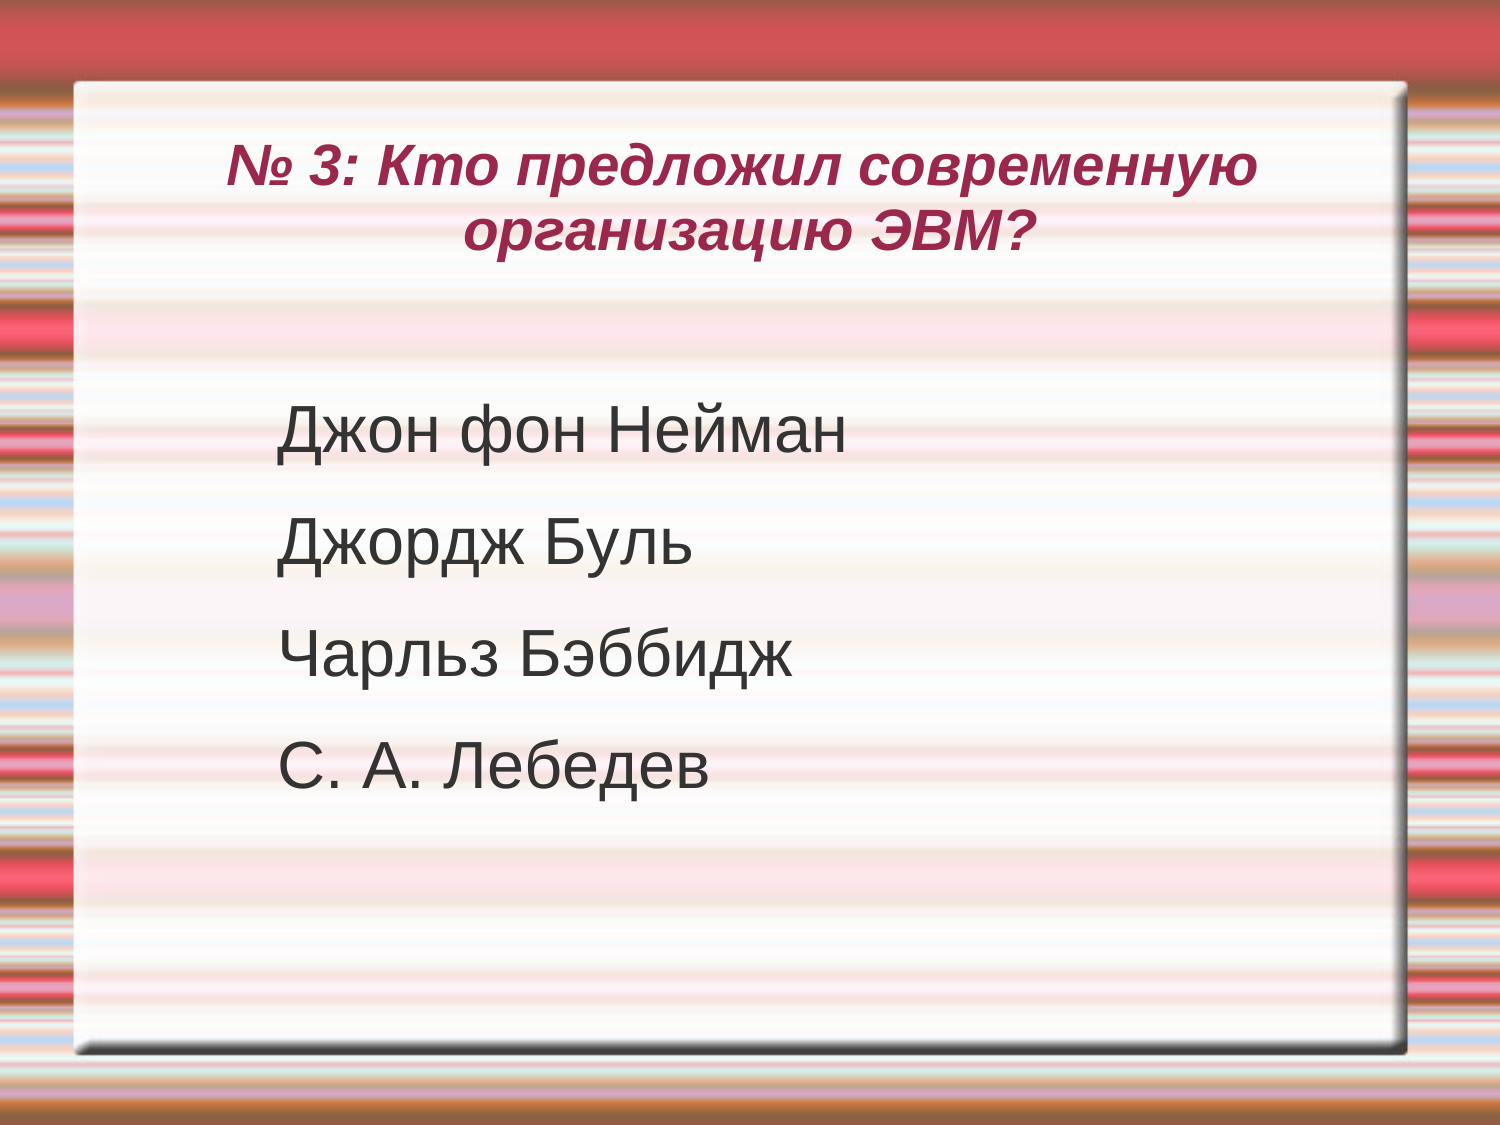

# № 3: Кто предложил современную организацию ЭВМ?
Джон фон Нейман
Джордж Буль
Чарльз Бэббидж
С. А. Лебедев